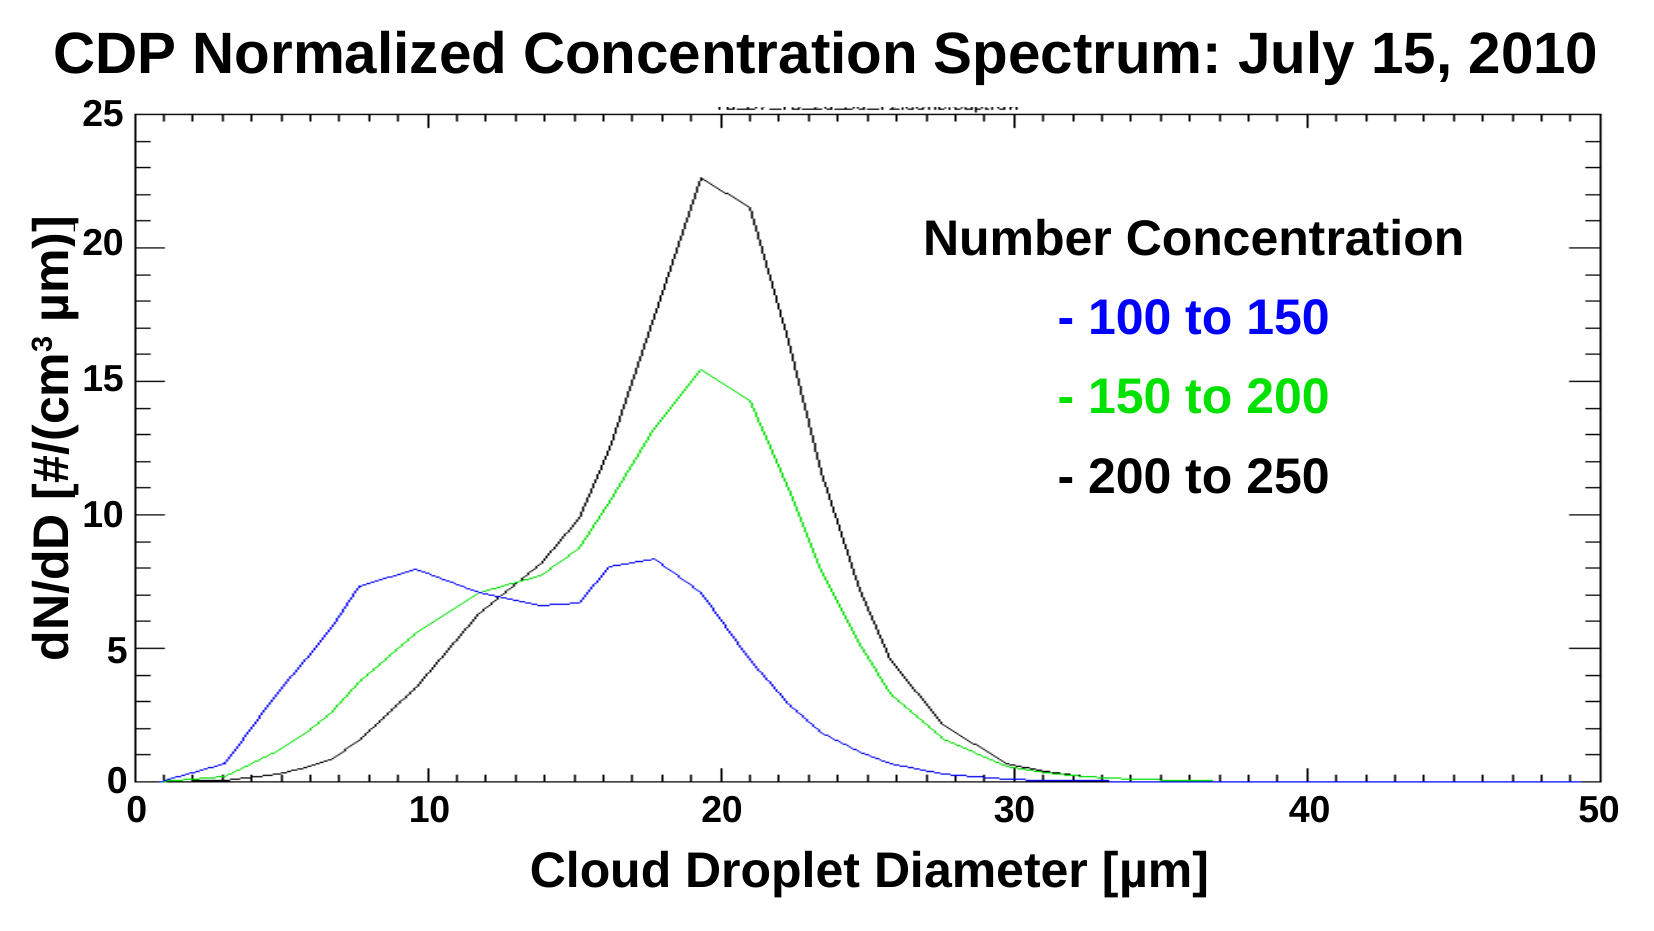

CDP Normalized Concentration Spectrum: July 15, 2010
25
Number Concentration
- 100 to 150
- 150 to 200
- 200 to 250
20
15
dN/dD [#/(cm3 µm)]
10
5
0
0
10
20
30
40
50
Cloud Droplet Diameter [µm]